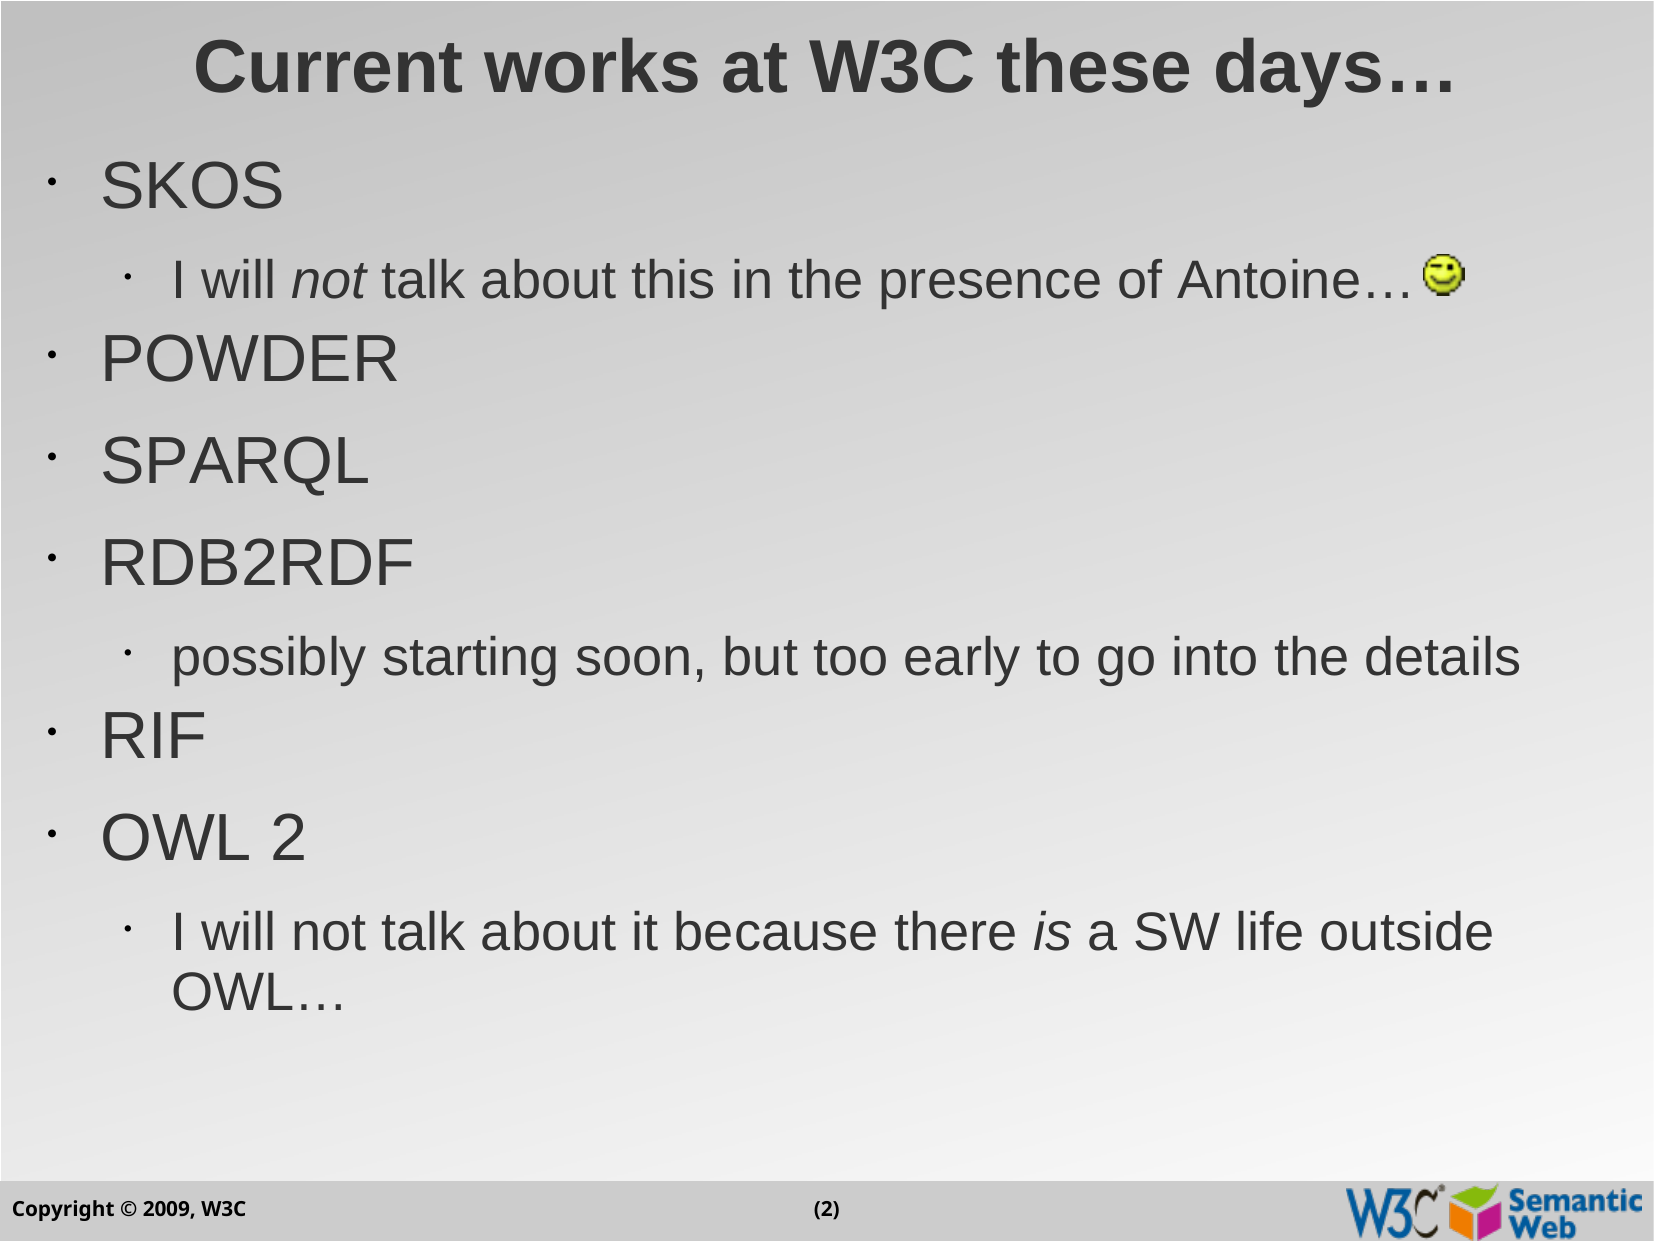

# Current works at W3C these days…
SKOS
I will not talk about this in the presence of Antoine…
POWDER
SPARQL
RDB2RDF
possibly starting soon, but too early to go into the details
RIF
OWL 2
I will not talk about it because there is a SW life outside OWL…